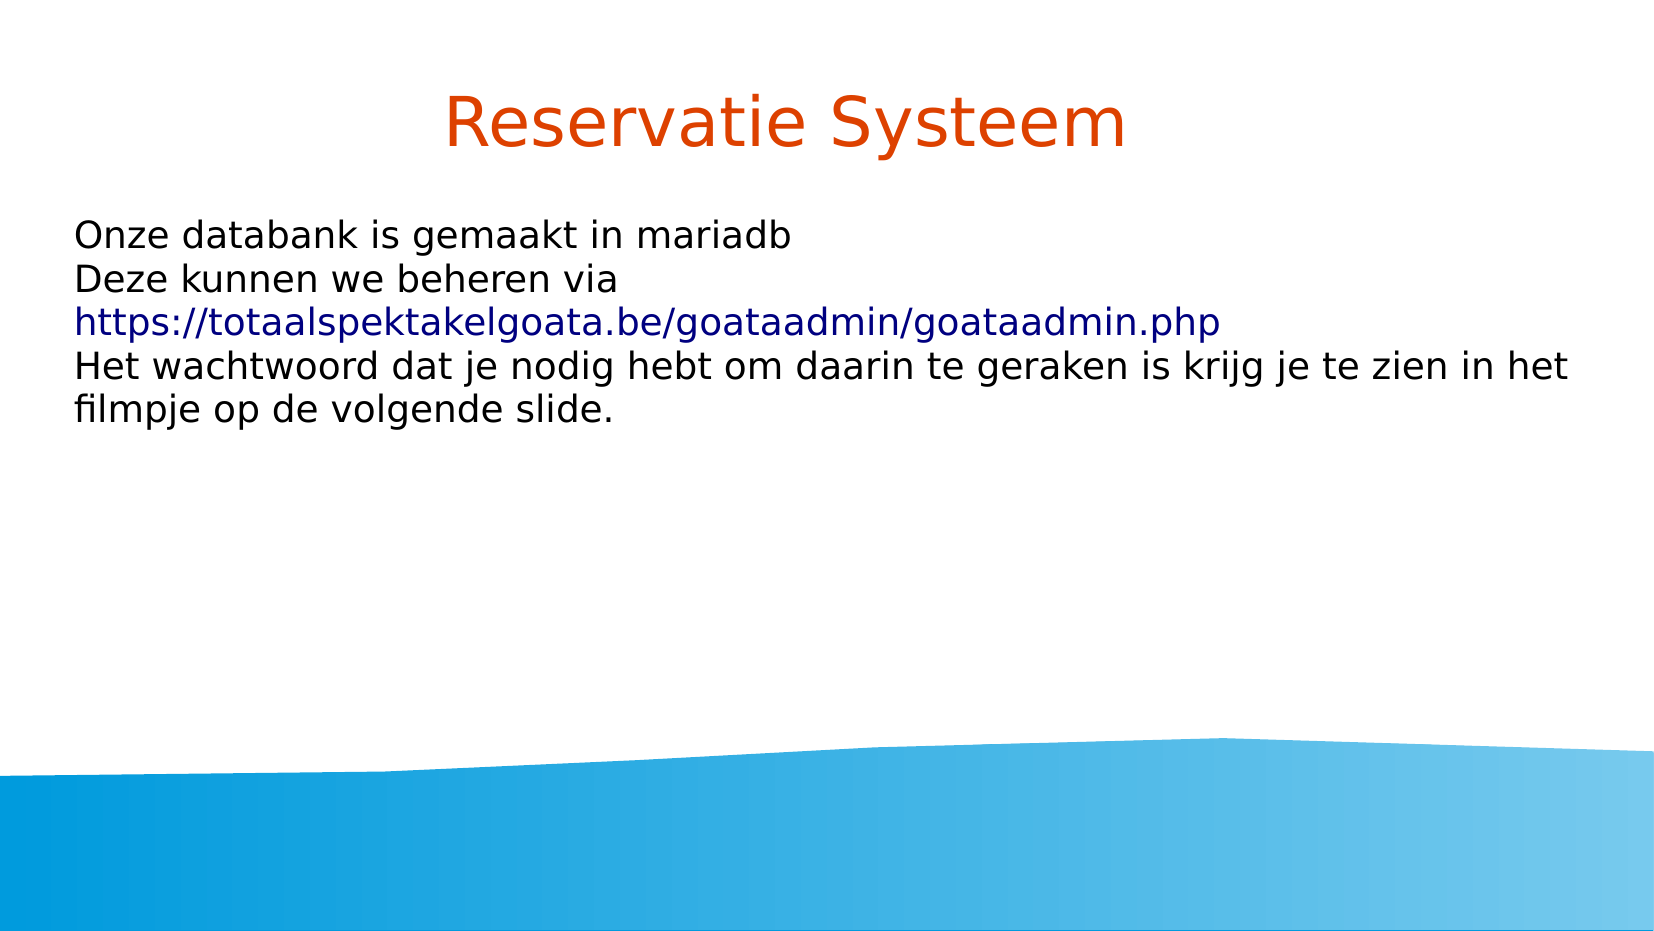

# Reservatie Systeem
Onze databank is gemaakt in mariadb
Deze kunnen we beheren via
https://totaalspektakelgoata.be/goataadmin/goataadmin.php
Het wachtwoord dat je nodig hebt om daarin te geraken is krijg je te zien in het filmpje op de volgende slide.